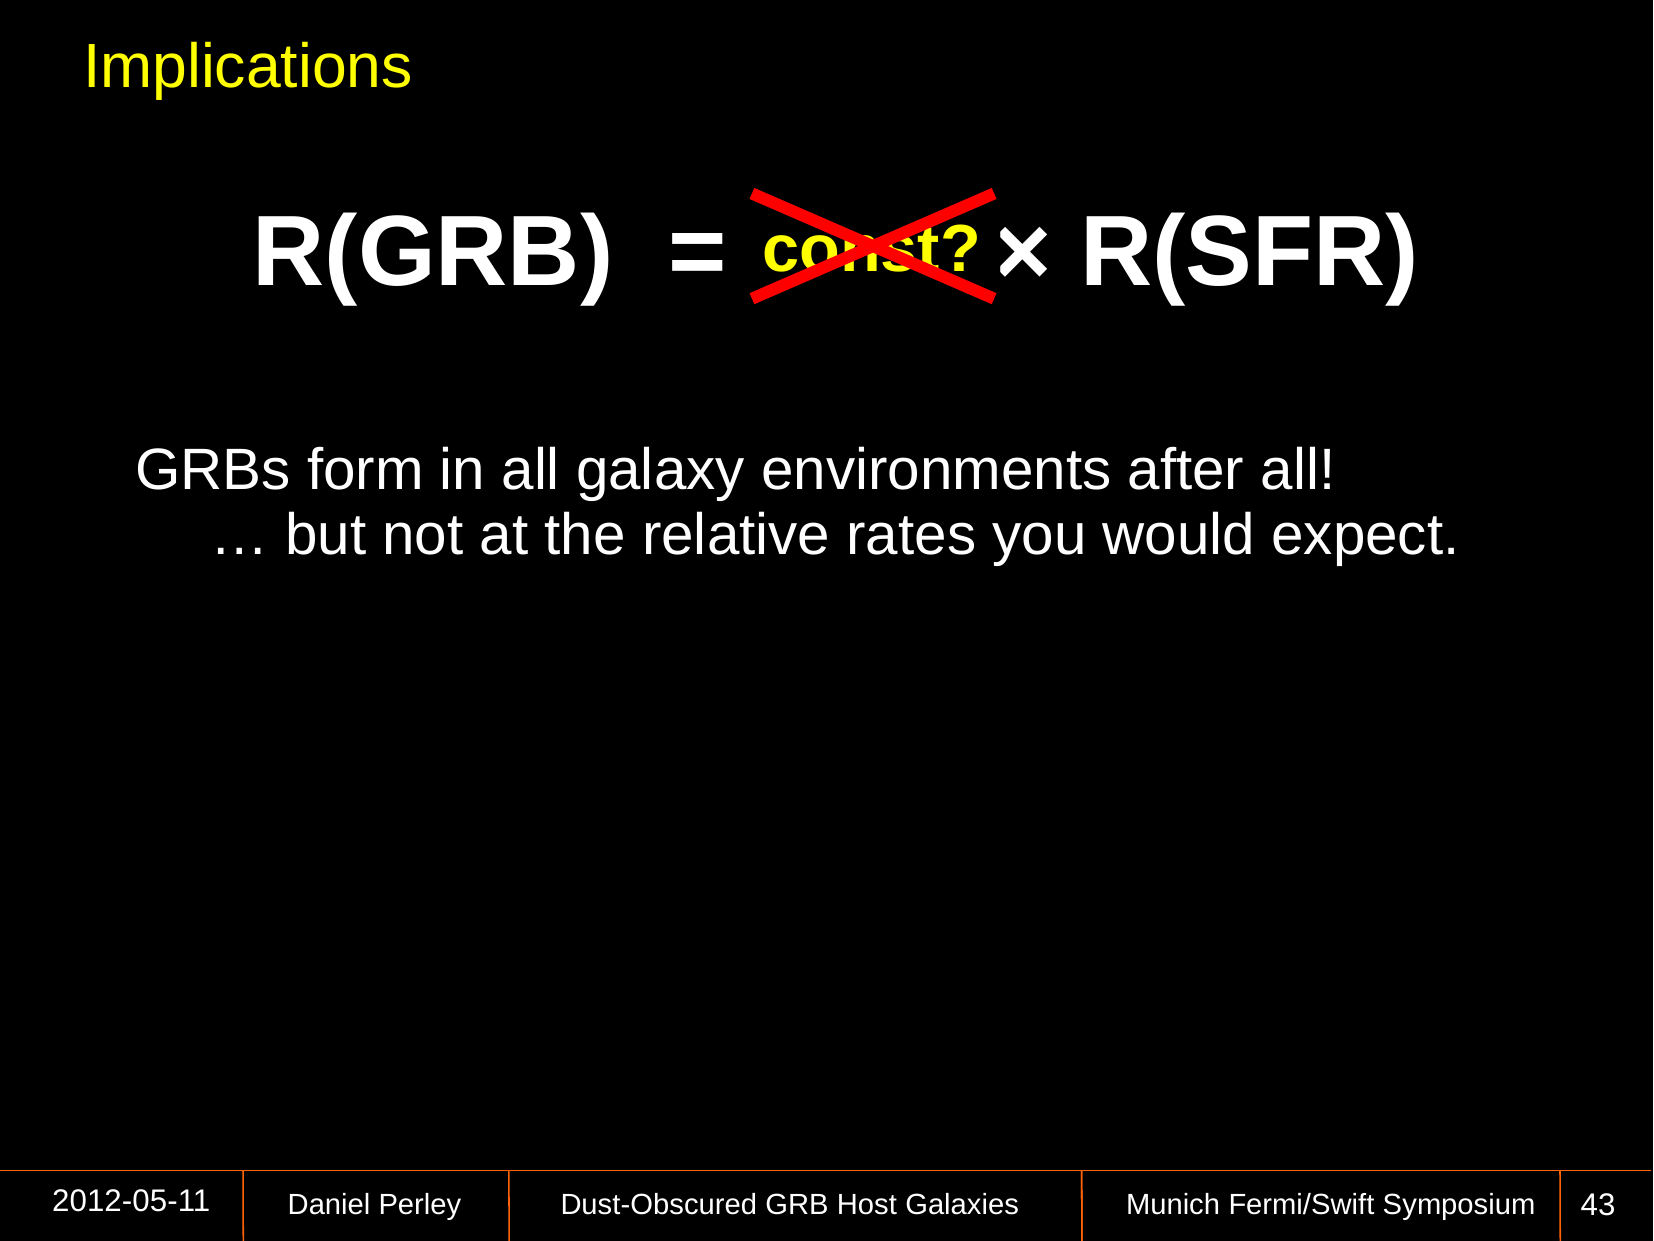

# Implications
R(GRB) = ??? × R(SFR)
const?
const?
GRBs form in all galaxy environments after all!
	… but not at the relative rates you would expect.
2012-05-11
43